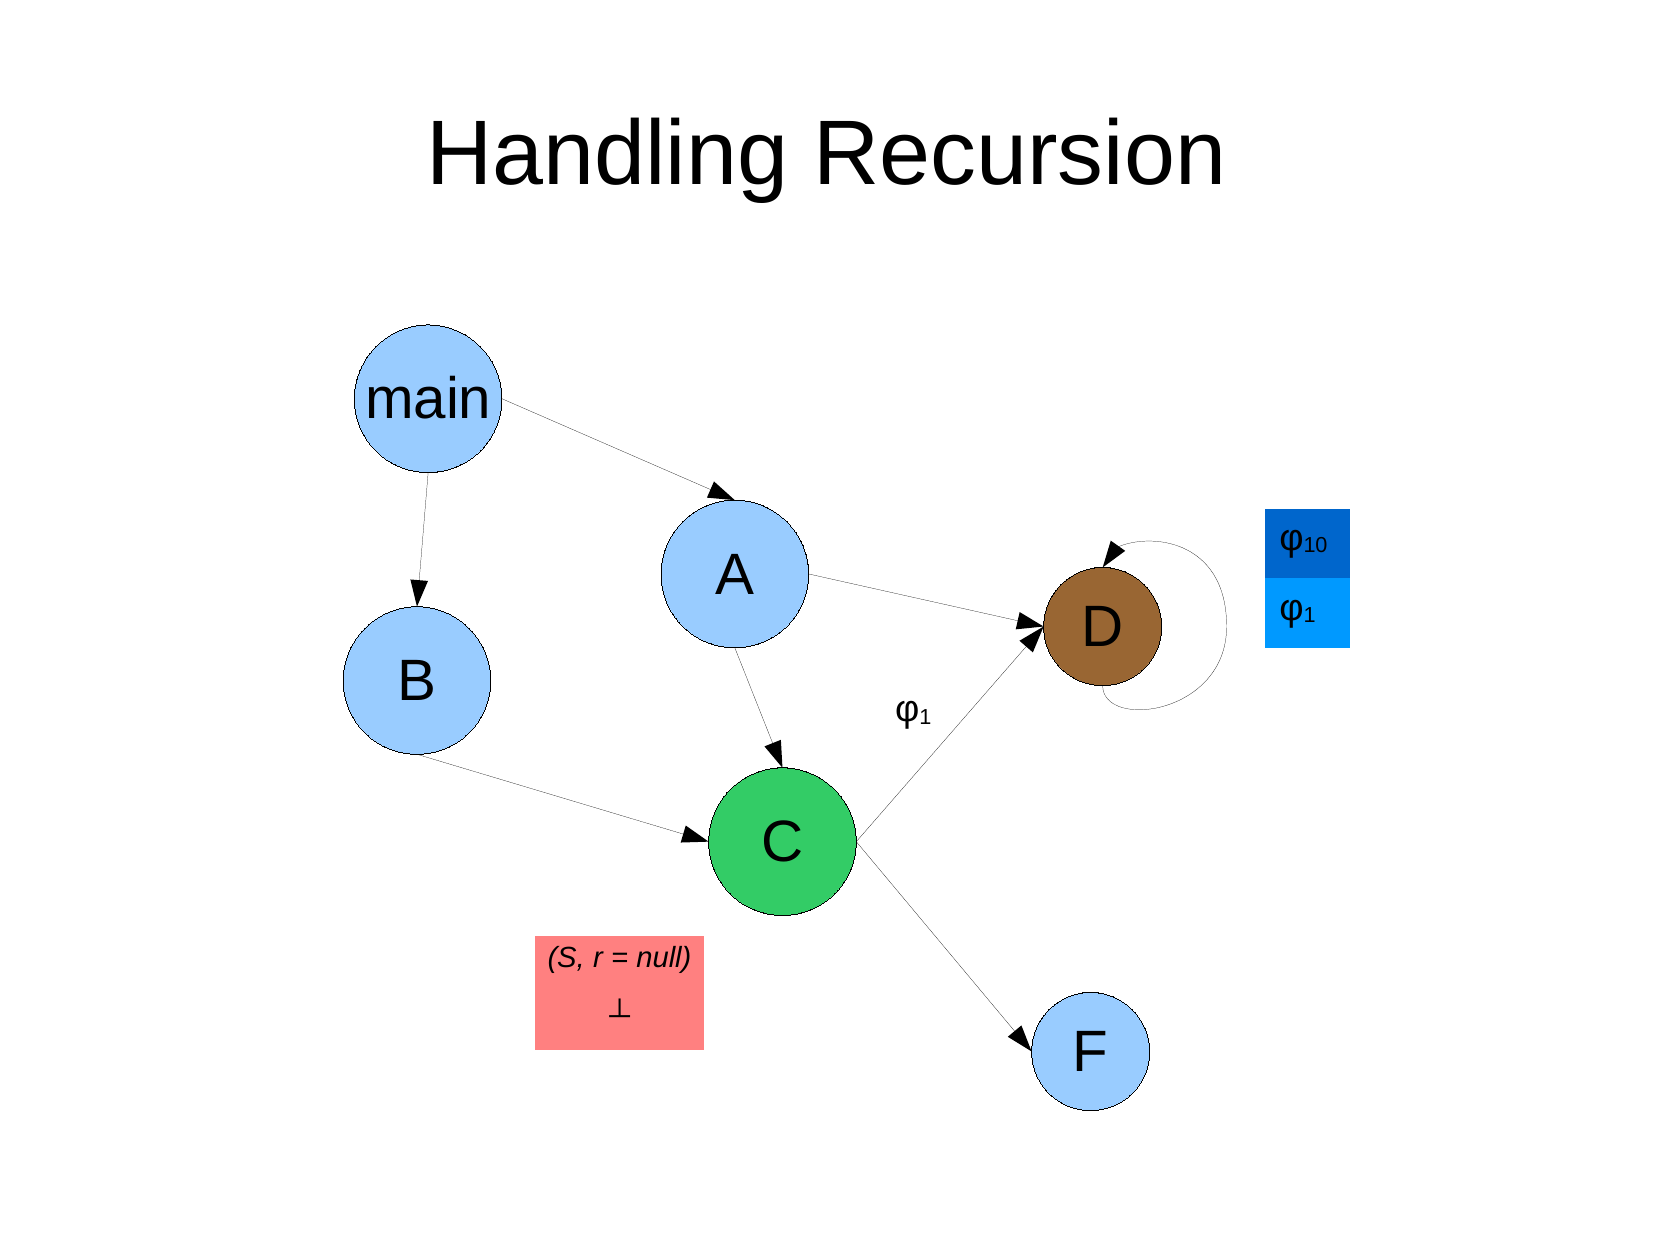

# Handling Recursion
main
A
| φ10 |
| --- |
| φ1 |
D
B
φ1
C
| (S, r = null) |
| --- |
| ┴ |
F